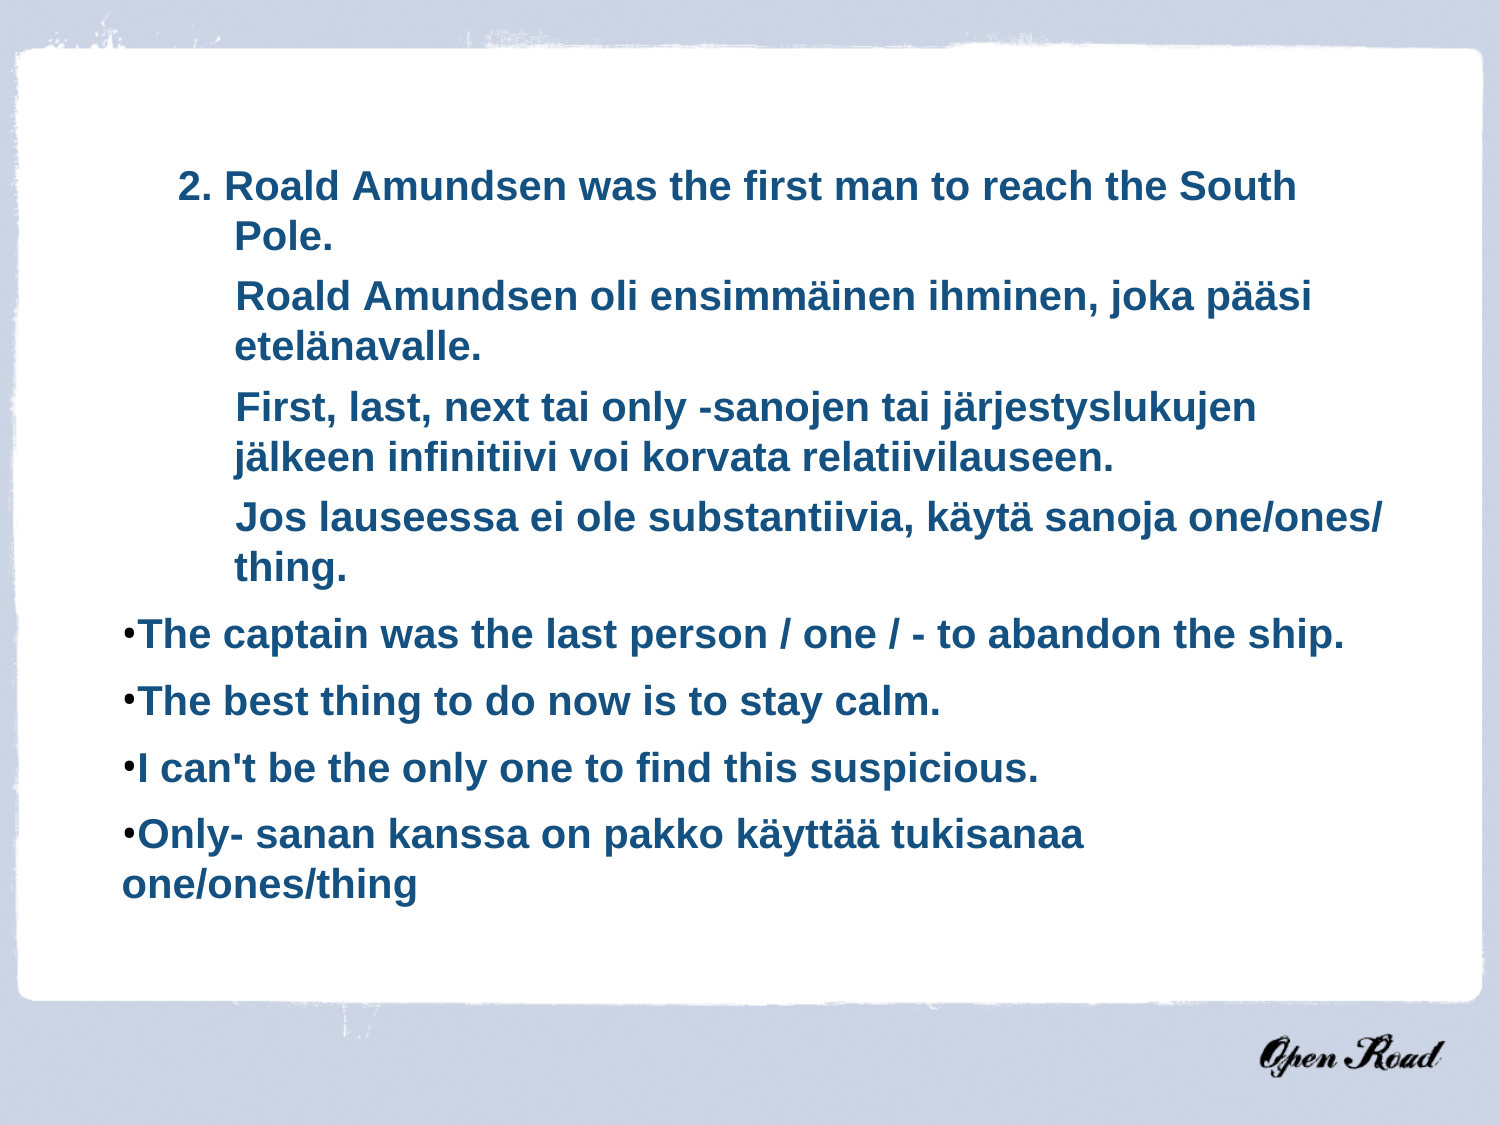

# 2. Roald Amundsen was the first man to reach the South Pole.
 Roald Amundsen oli ensimmäinen ihminen, joka pääsi etelänavalle.
 First, last, next tai only -sanojen tai järjestyslukujen jälkeen infinitiivi voi korvata relatiivilauseen.
 Jos lauseessa ei ole substantiivia, käytä sanoja one/ones/ thing.
The captain was the last person / one / - to abandon the ship.
The best thing to do now is to stay calm.
I can't be the only one to find this suspicious.
Only- sanan kanssa on pakko käyttää tukisanaa one/ones/thing